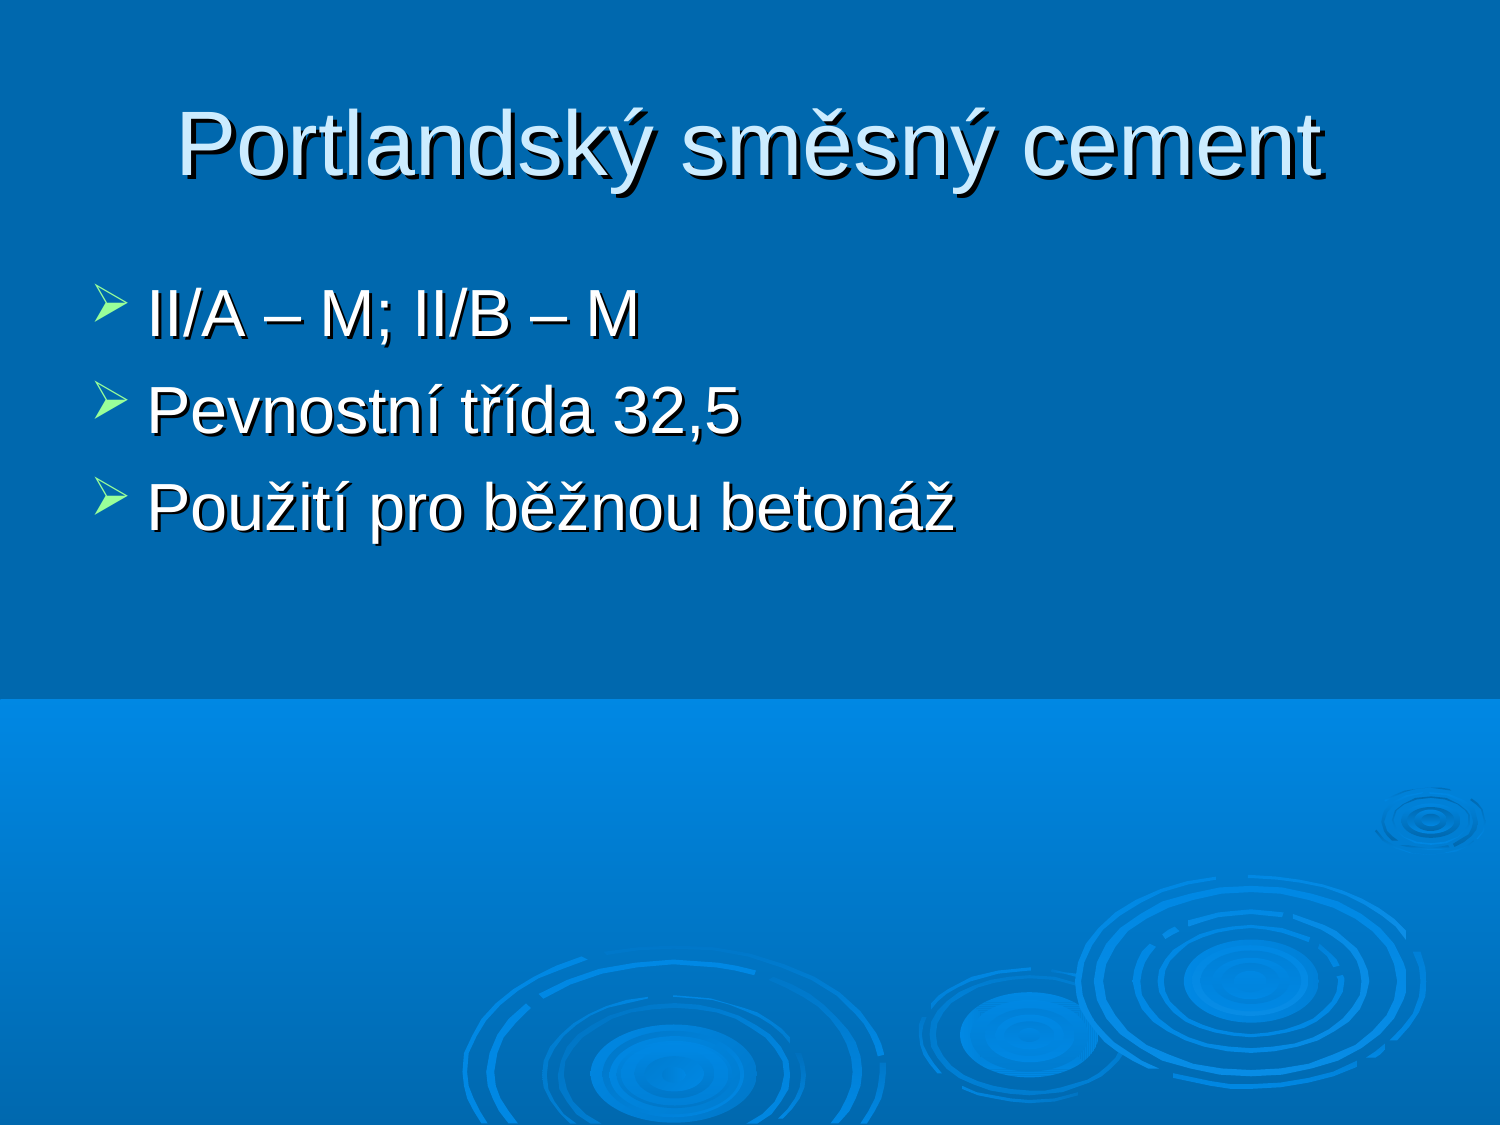

# Portlandský směsný cement
II/A – M; II/B – M
Pevnostní třída 32,5
Použití pro běžnou betonáž